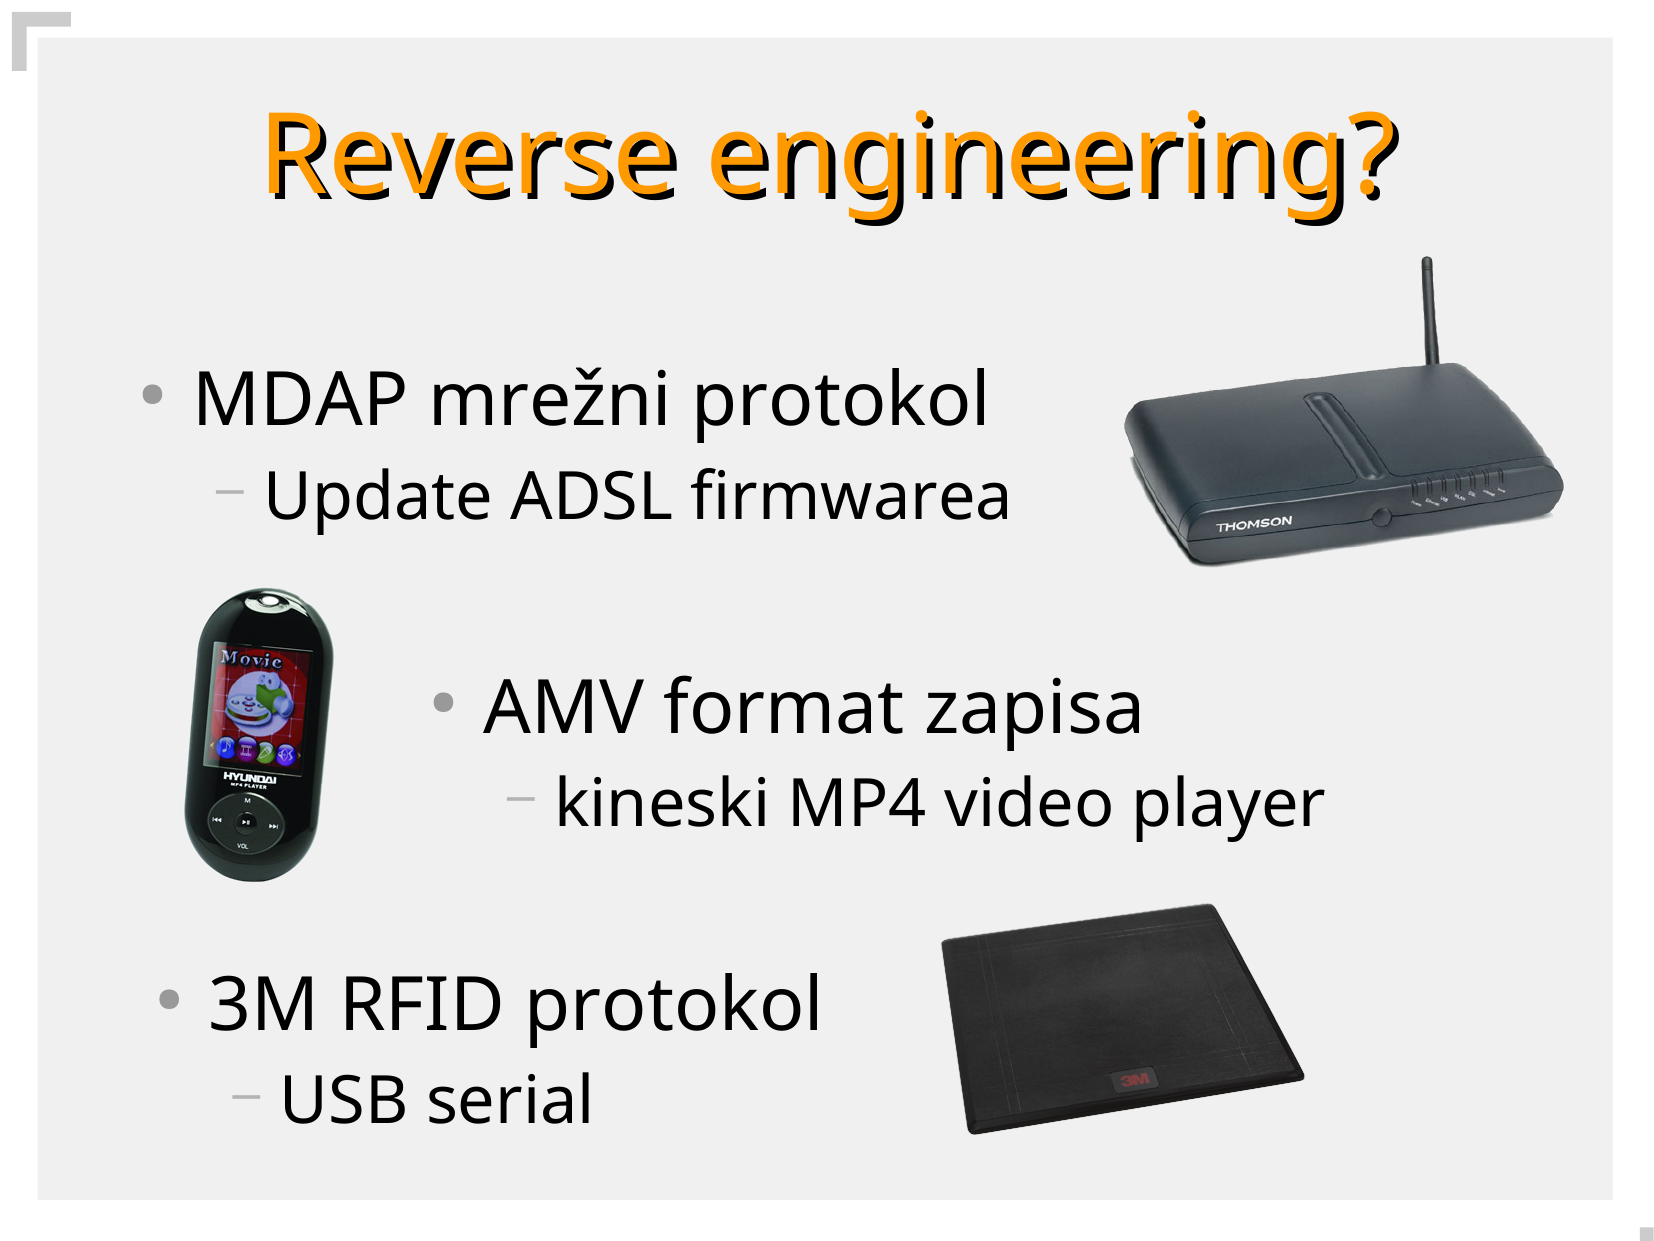

# Reverse engineering?
MDAP mrežni protokol
Update ADSL firmwarea
AMV format zapisa
kineski MP4 video player
3M RFID protokol
USB serial